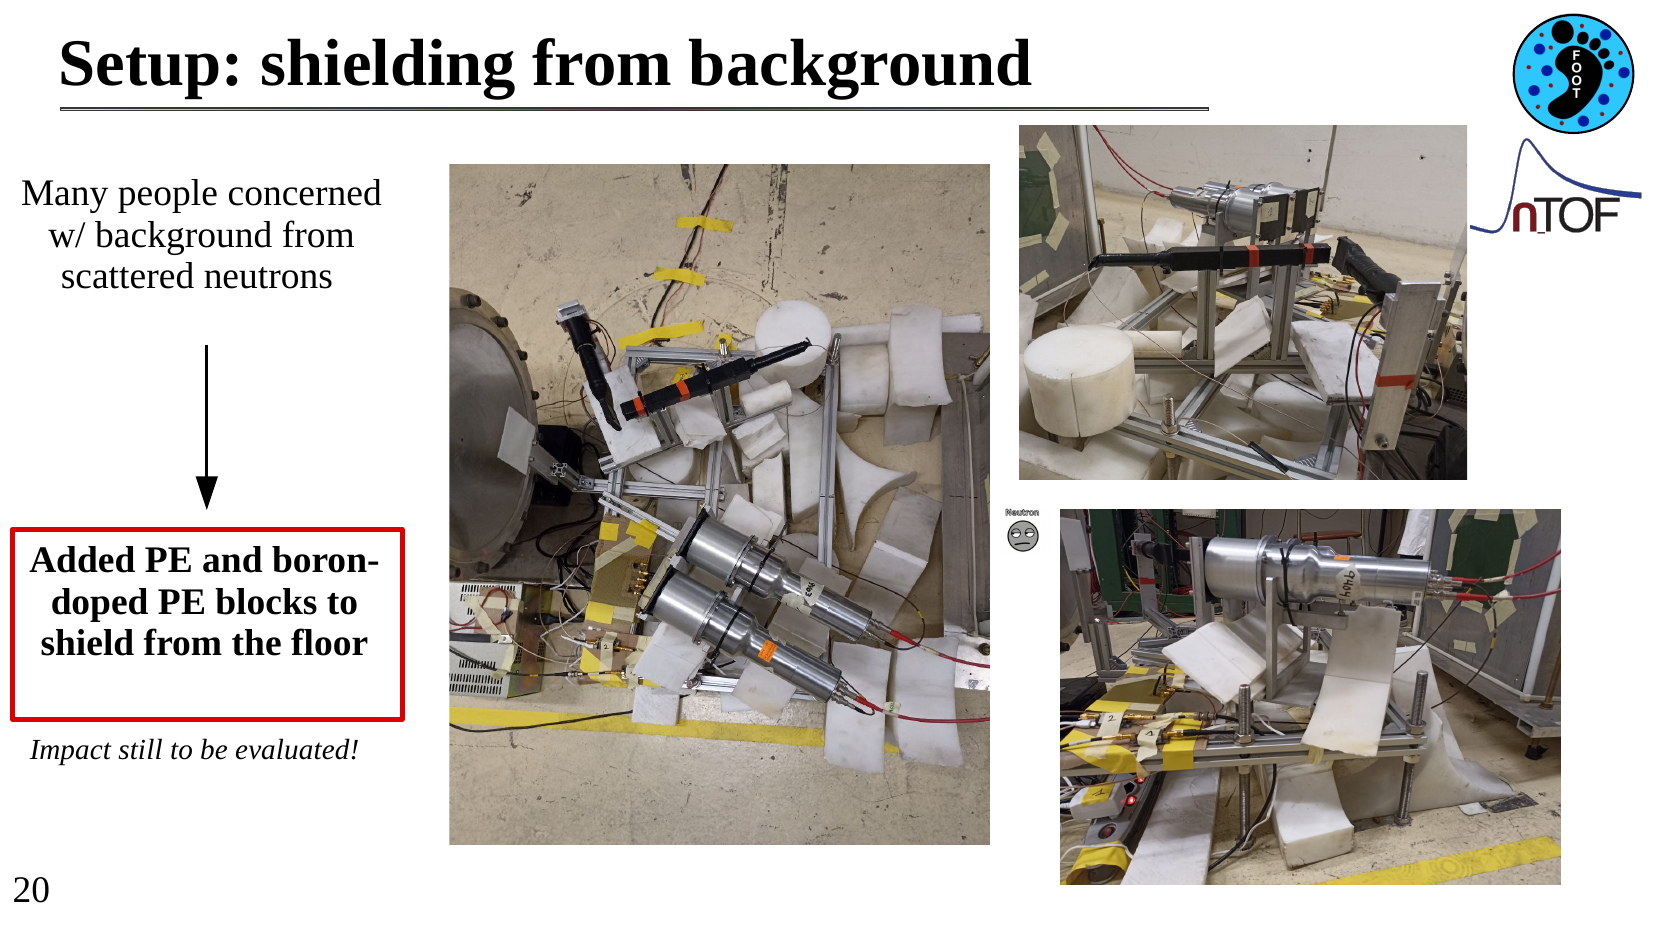

Setup: shielding from background
Many people concerned w/ background from scattered neutrons
Added PE and boron- doped PE blocks to shield from the floor
Impact still to be evaluated!
20